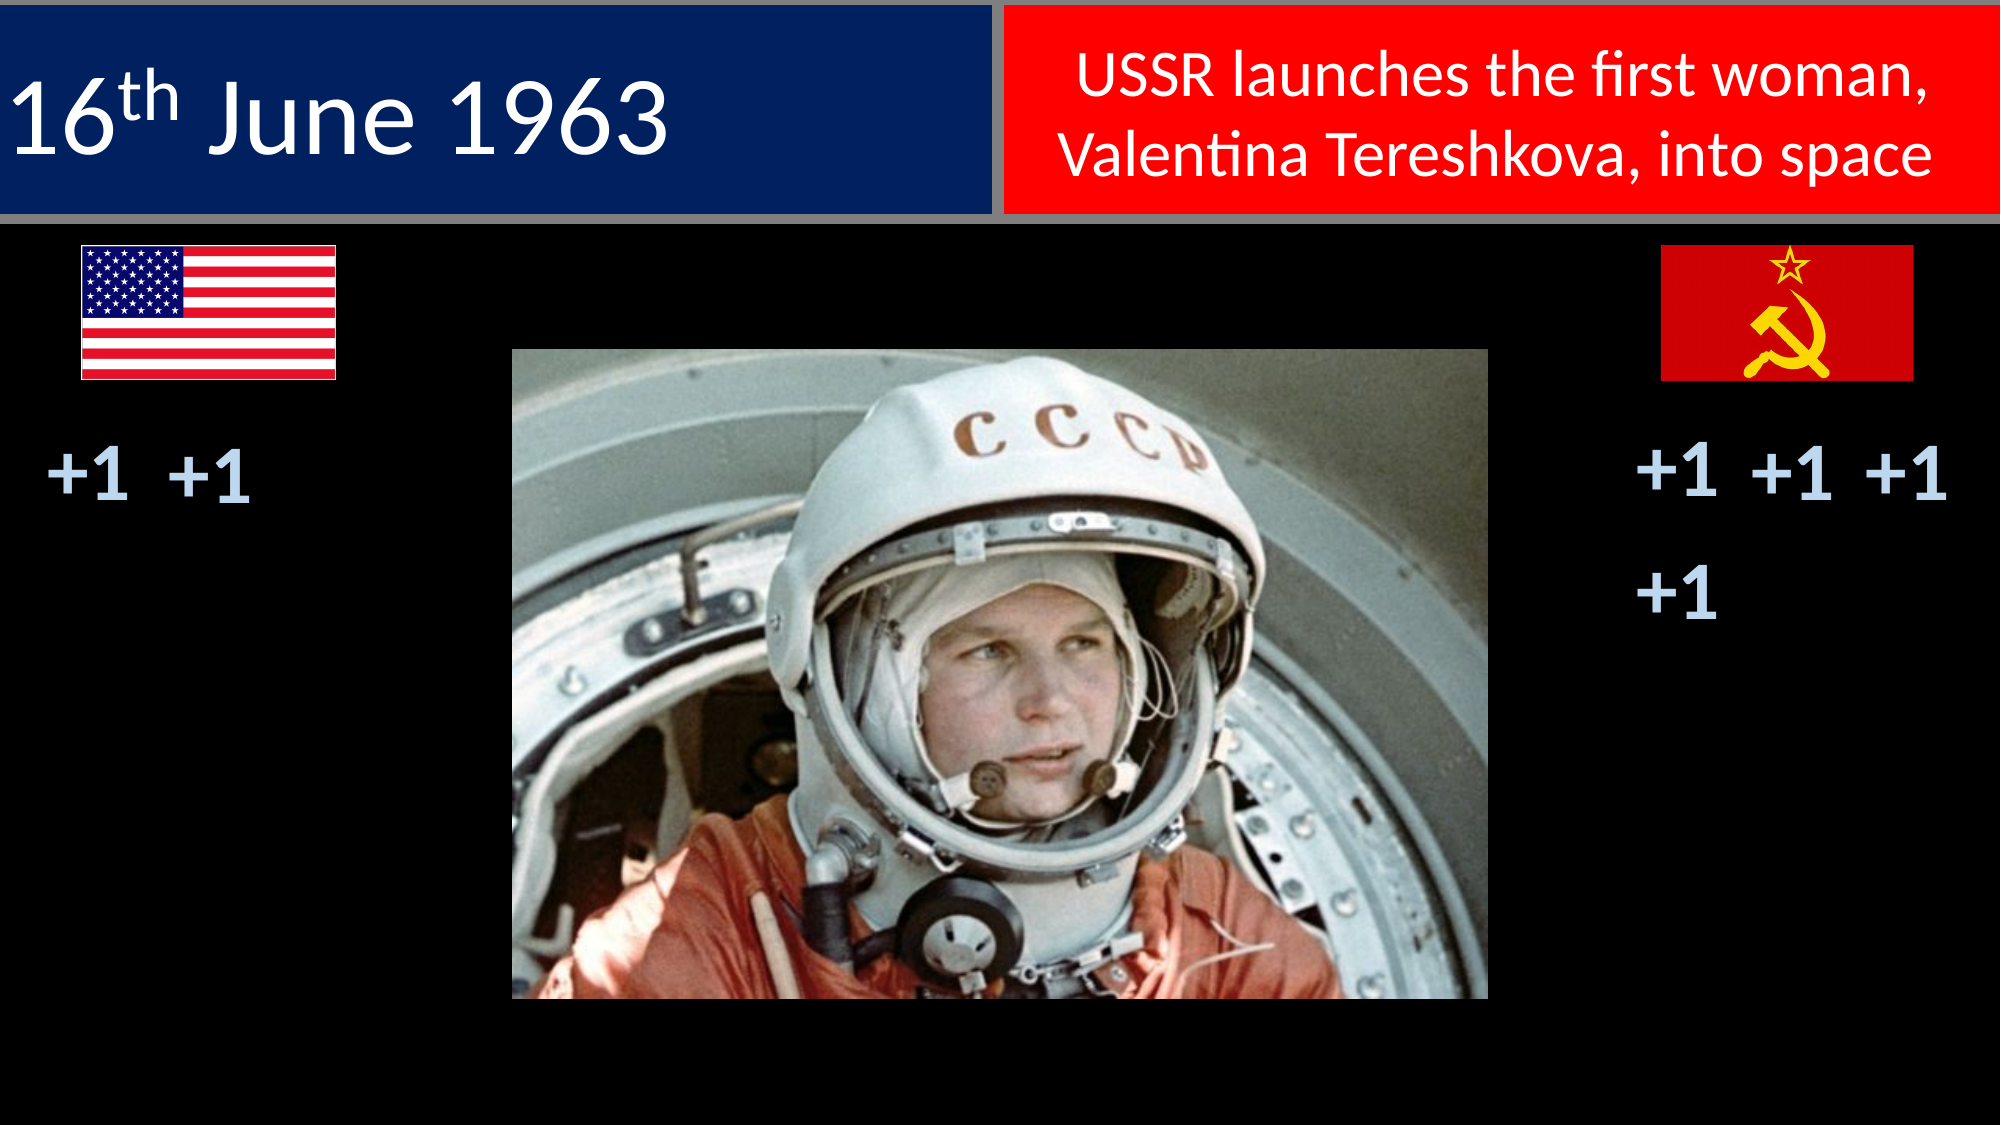

16th June 1963
USSR launches the first woman, Valentina Tereshkova, into space
+1
+1
+1
+1
+1
+1